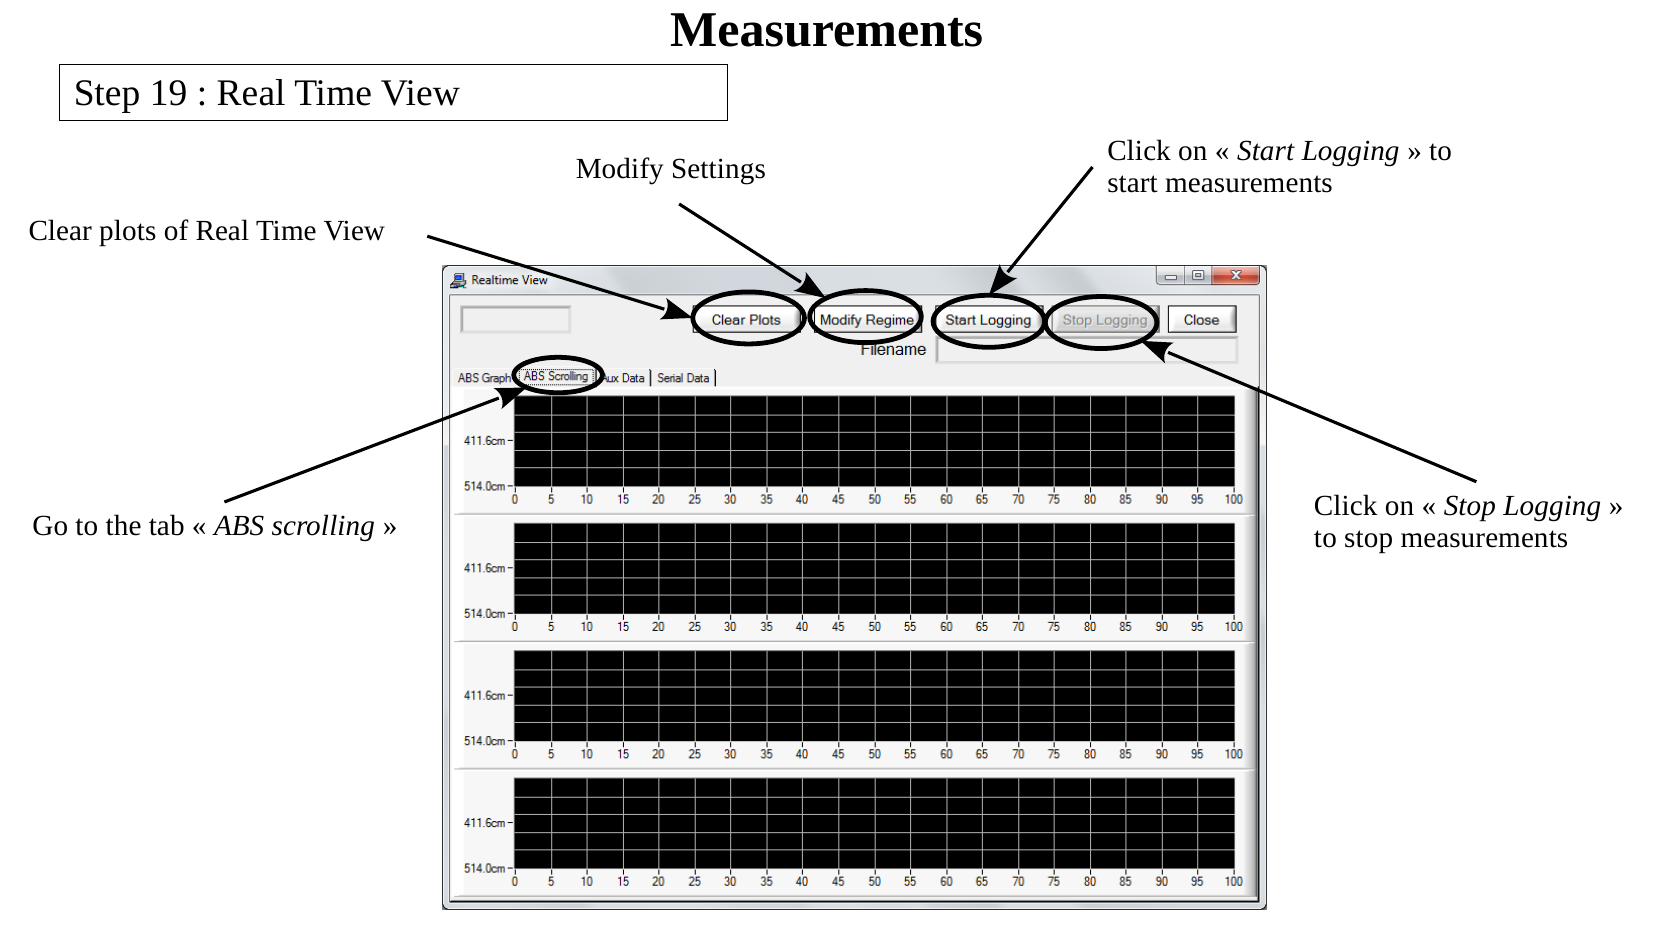

Measurements
Step 19 : Real Time View
Click on « Start Logging » to start measurements
Modify Settings
Clear plots of Real Time View
Click on « Stop Logging » to stop measurements
Go to the tab « ABS scrolling »